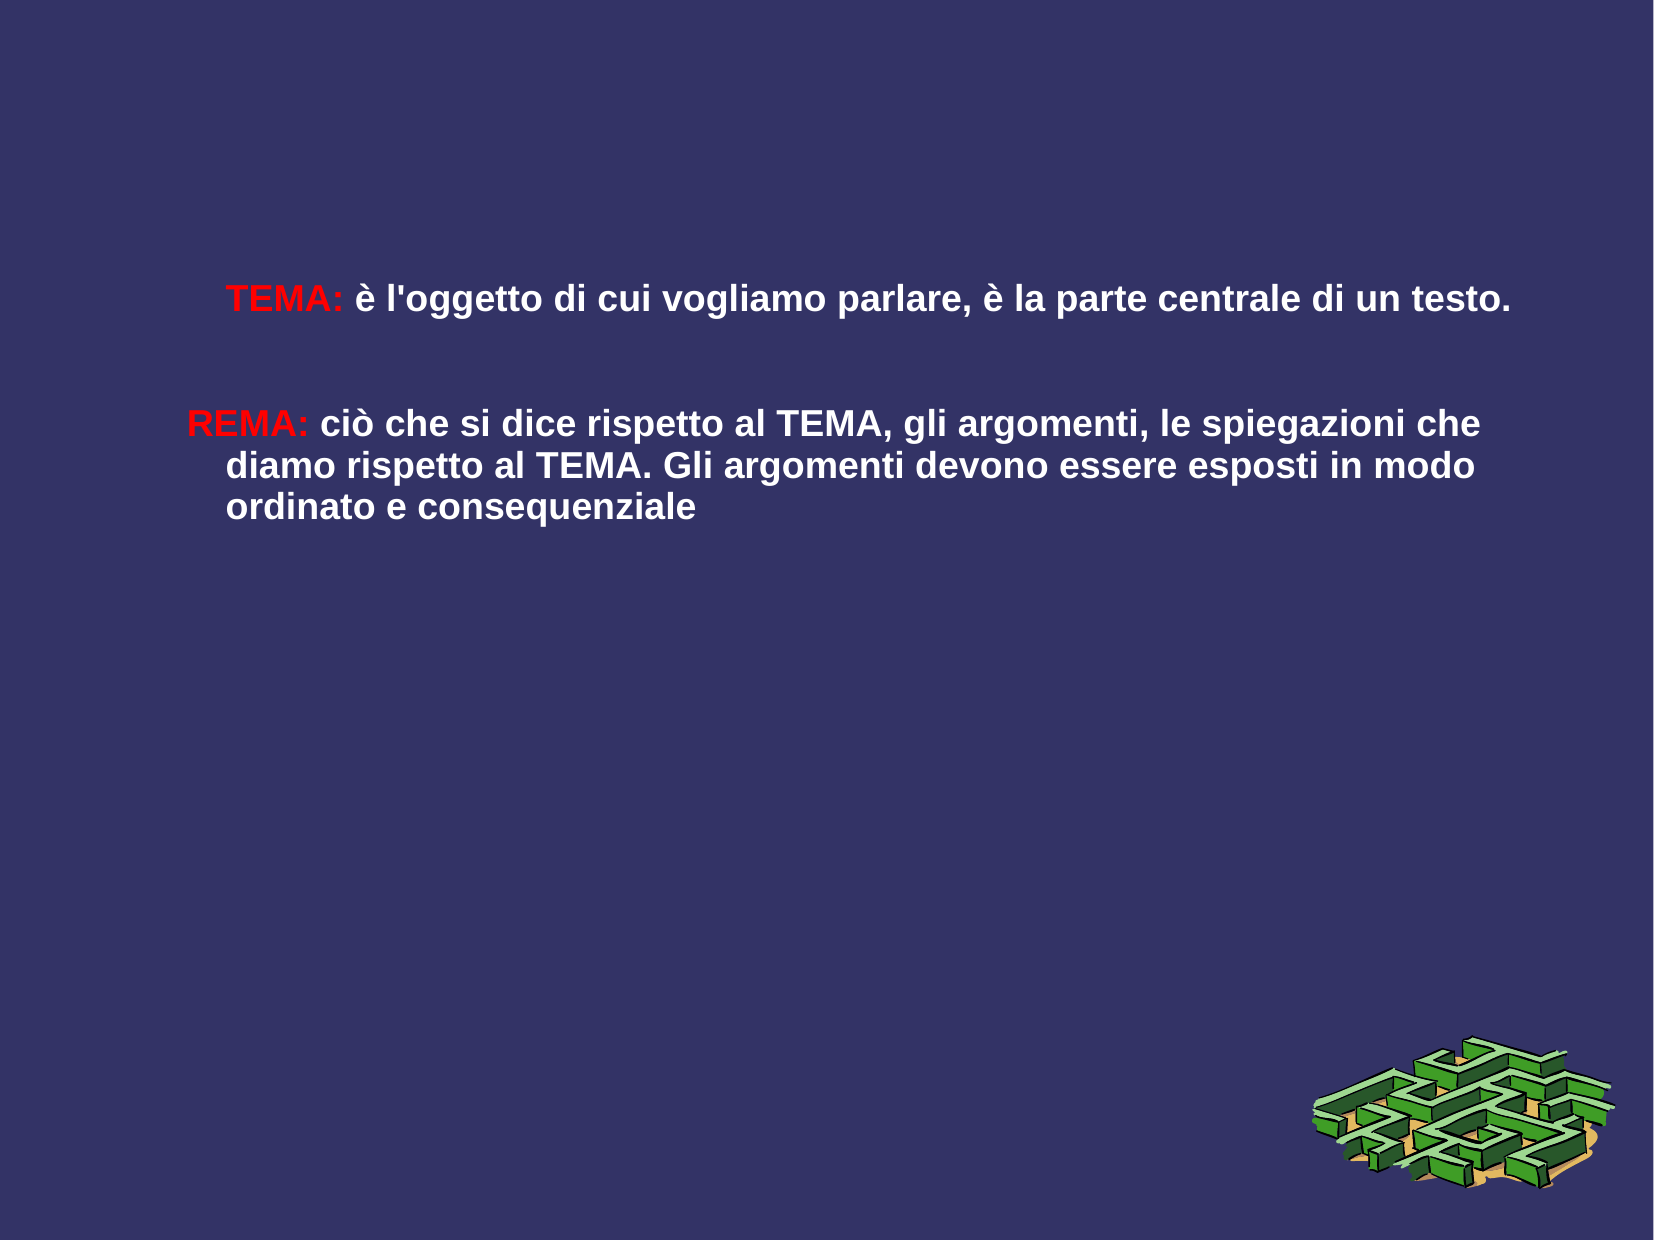

TEMA: è l'oggetto di cui vogliamo parlare, è la parte centrale di un testo.
 REMA: ciò che si dice rispetto al TEMA, gli argomenti, le spiegazioni che diamo rispetto al TEMA. Gli argomenti devono essere esposti in modo ordinato e consequenziale